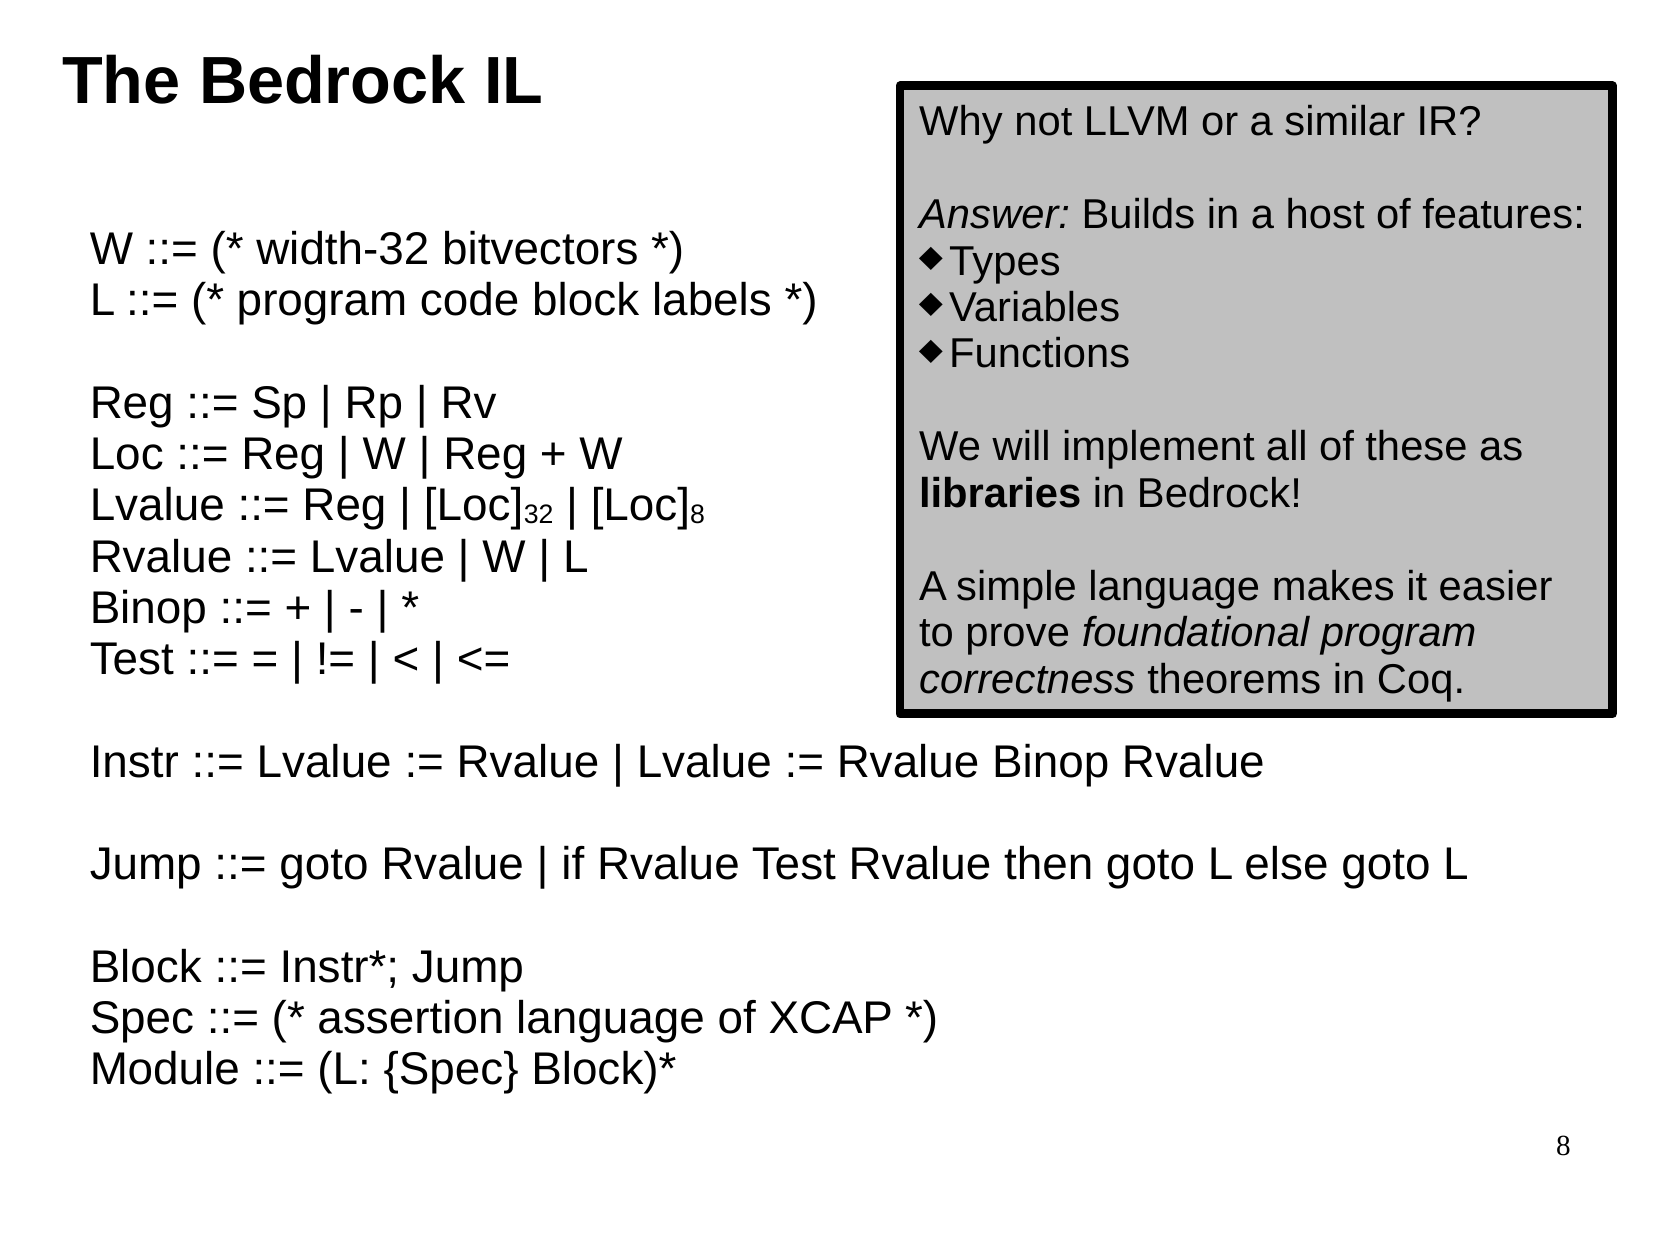

The Bedrock IL
Why not LLVM or a similar IR?
Answer: Builds in a host of features:
Types
Variables
Functions
We will implement all of these as libraries in Bedrock!
A simple language makes it easier to prove foundational program correctness theorems in Coq.
W ::= (* width-32 bitvectors *)
L ::= (* program code block labels *)
Reg ::= Sp | Rp | Rv
Loc ::= Reg | W | Reg + W
Lvalue ::= Reg | [Loc]32 | [Loc]8
Rvalue ::= Lvalue | W | L
Binop ::= + | - | *
Test ::= = | != | < | <=
Instr ::= Lvalue := Rvalue | Lvalue := Rvalue Binop Rvalue
Jump ::= goto Rvalue | if Rvalue Test Rvalue then goto L else goto L
Block ::= Instr*; Jump
Spec ::= (* assertion language of XCAP *)
Module ::= (L: {Spec} Block)*
8